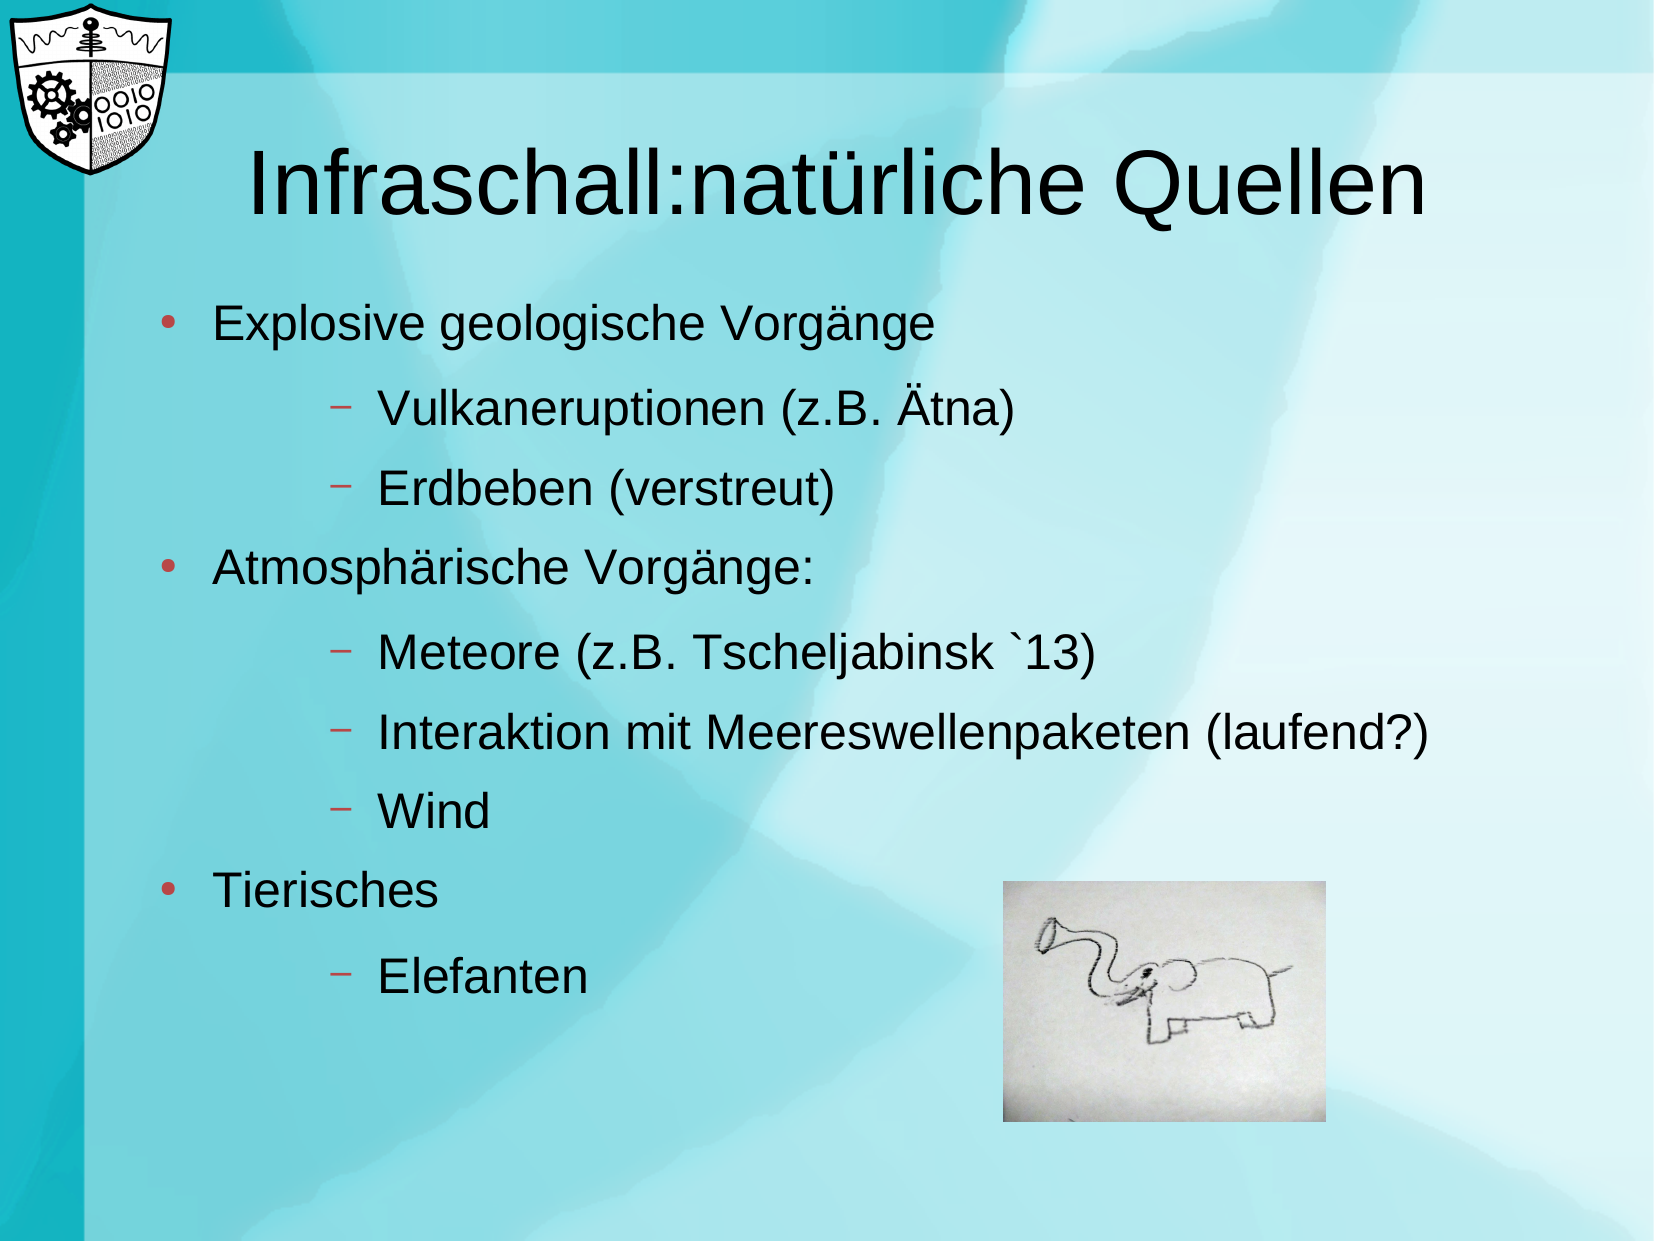

# Infraschall:natürliche Quellen
Explosive geologische Vorgänge
Vulkaneruptionen (z.B. Ätna)
Erdbeben (verstreut)
Atmosphärische Vorgänge:
Meteore (z.B. Tscheljabinsk `13)
Interaktion mit Meereswellenpaketen (laufend?)
Wind
Tierisches
Elefanten